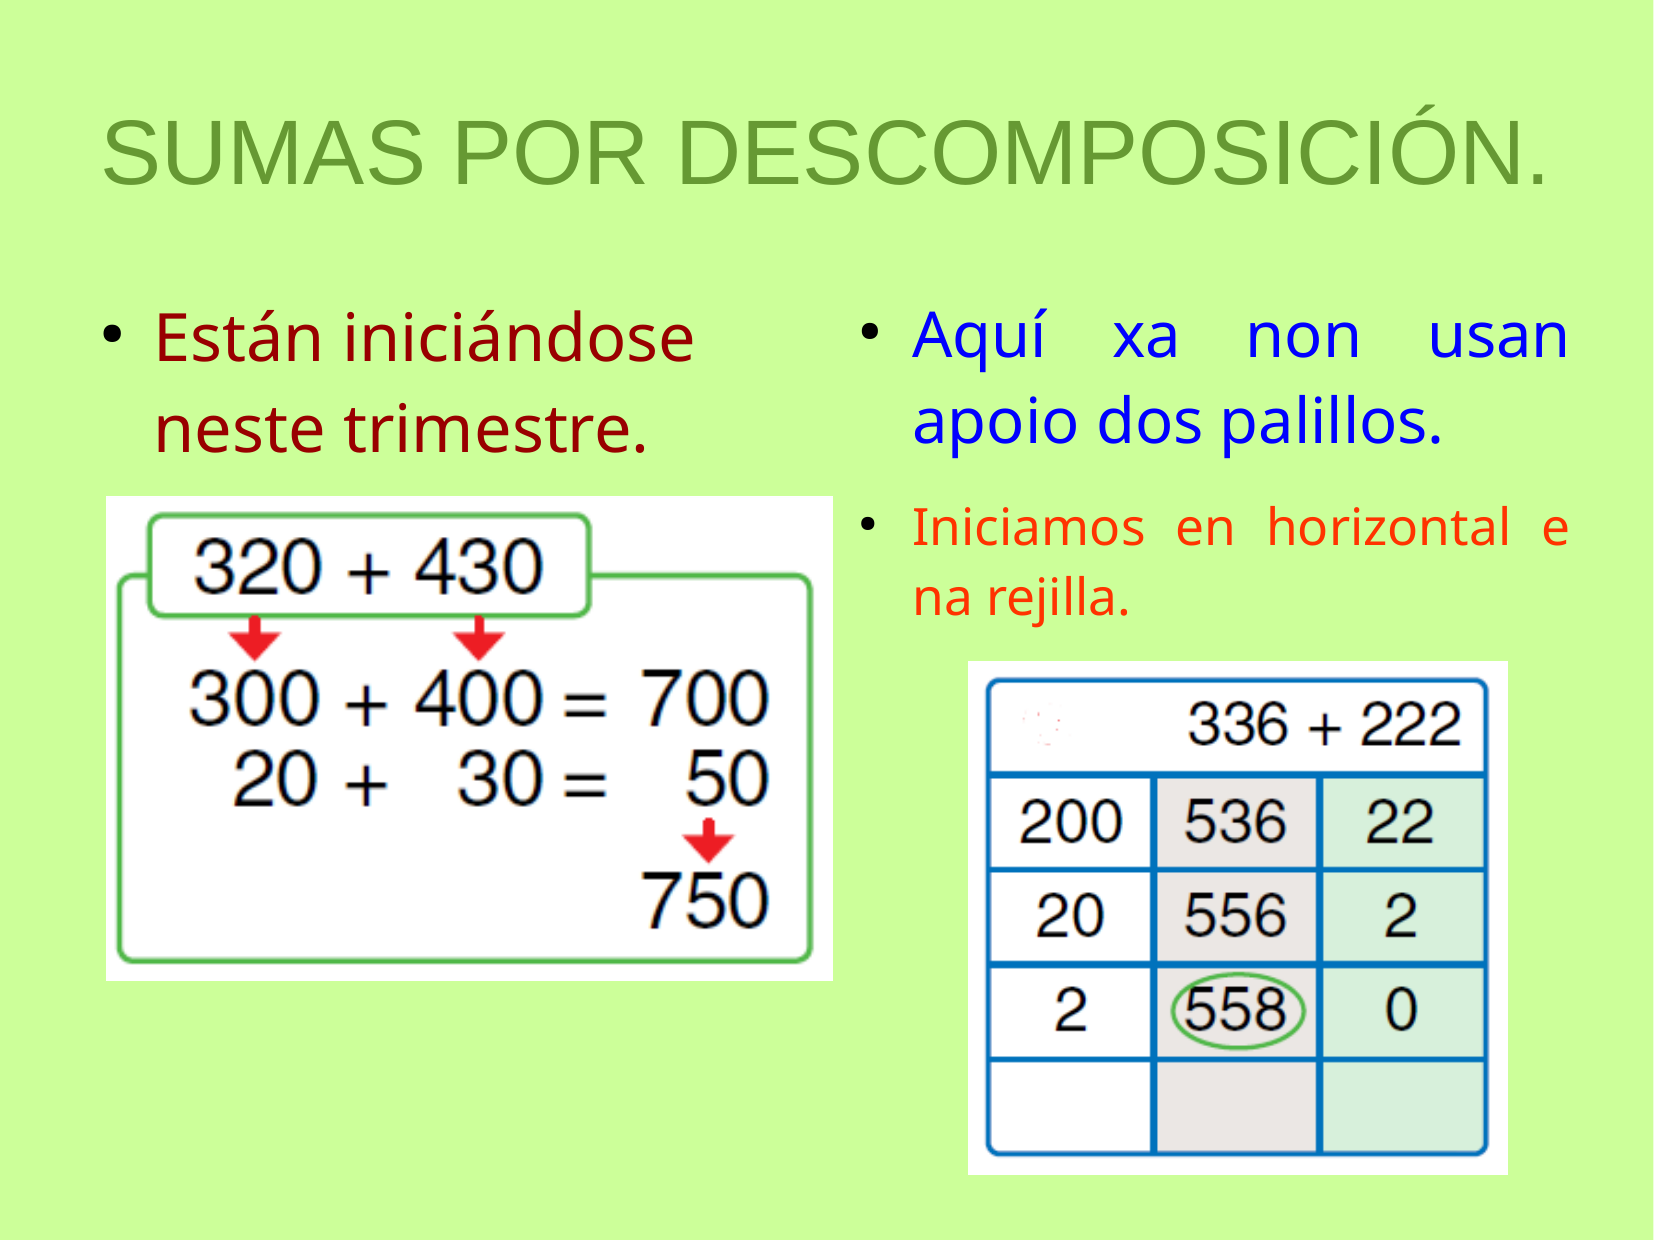

# SUMAS POR DESCOMPOSICIÓN.
Están iniciándose neste trimestre.
Aquí xa non usan apoio dos palillos.
Iniciamos en horizontal e na rejilla.